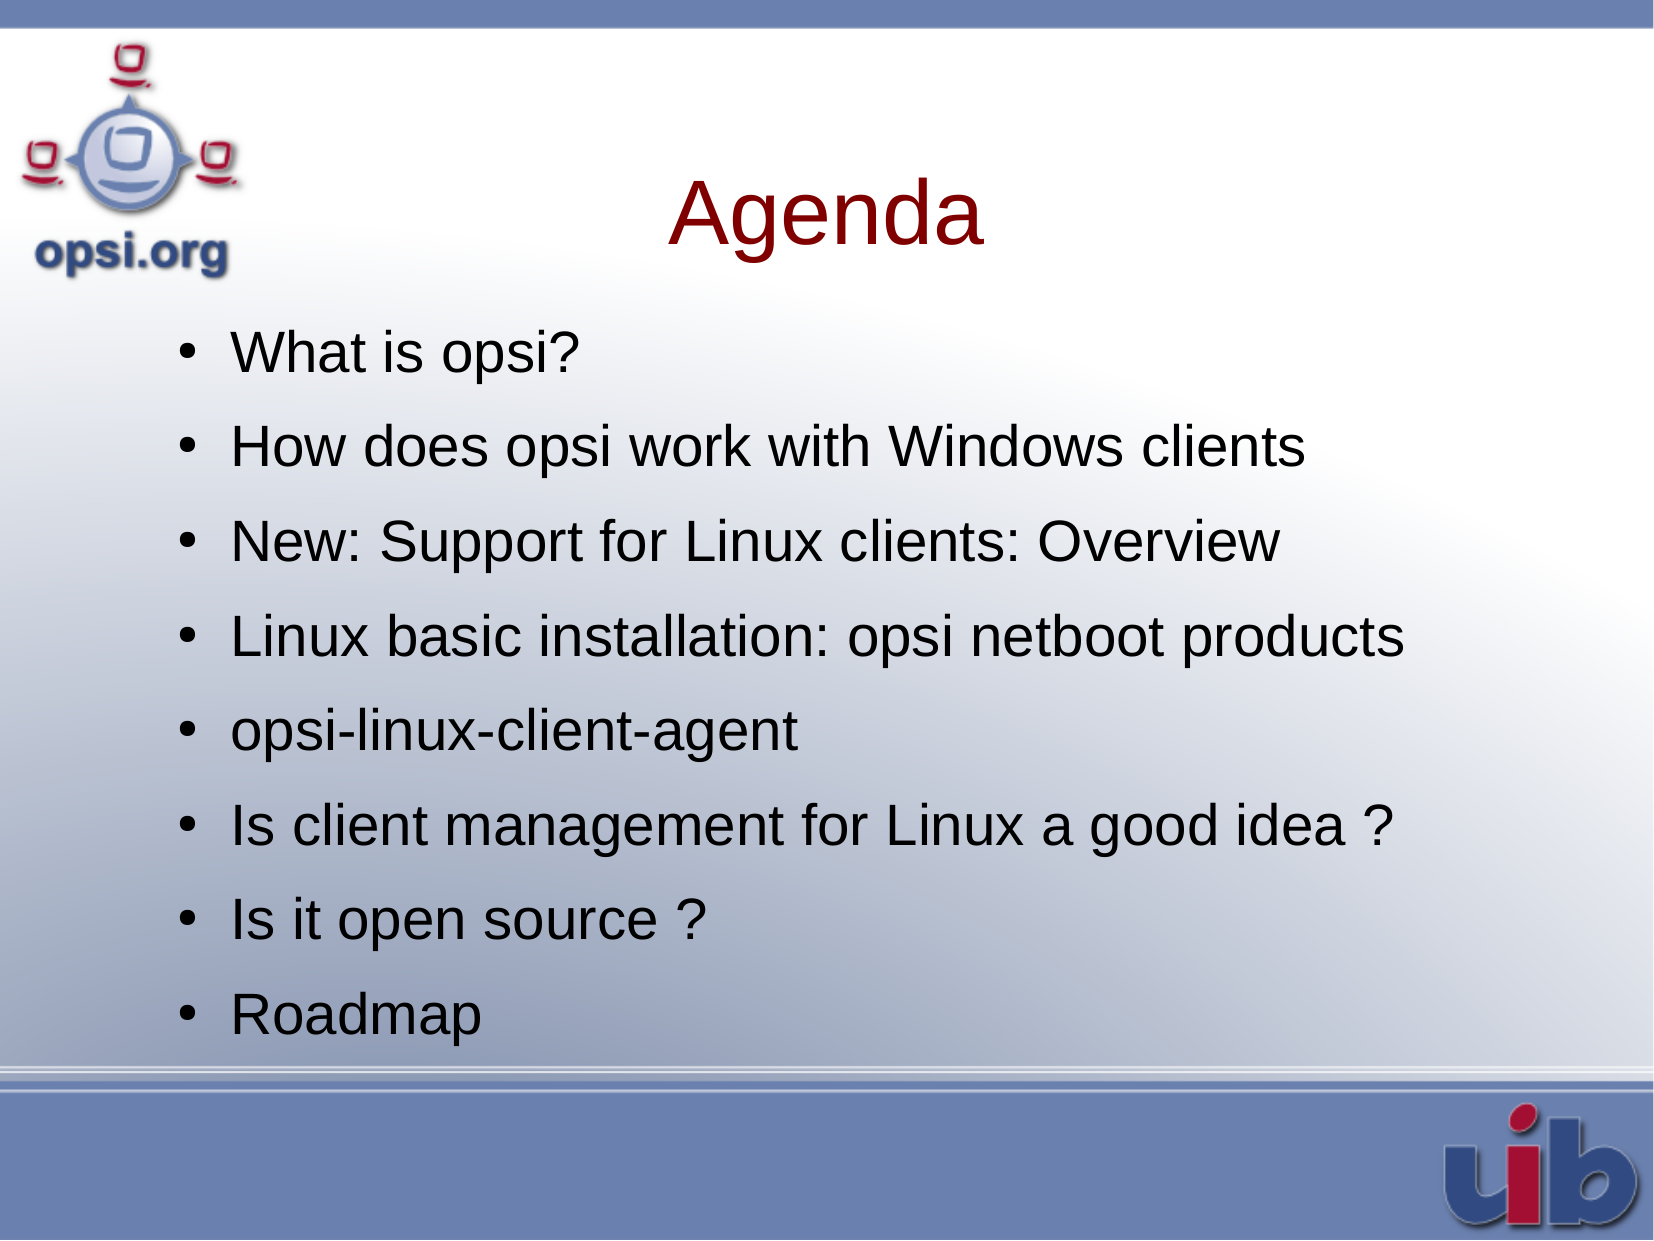

# Agenda
What is opsi?
How does opsi work with Windows clients
New: Support for Linux clients: Overview
Linux basic installation: opsi netboot products
opsi-linux-client-agent
Is client management for Linux a good idea ?
Is it open source ?
Roadmap